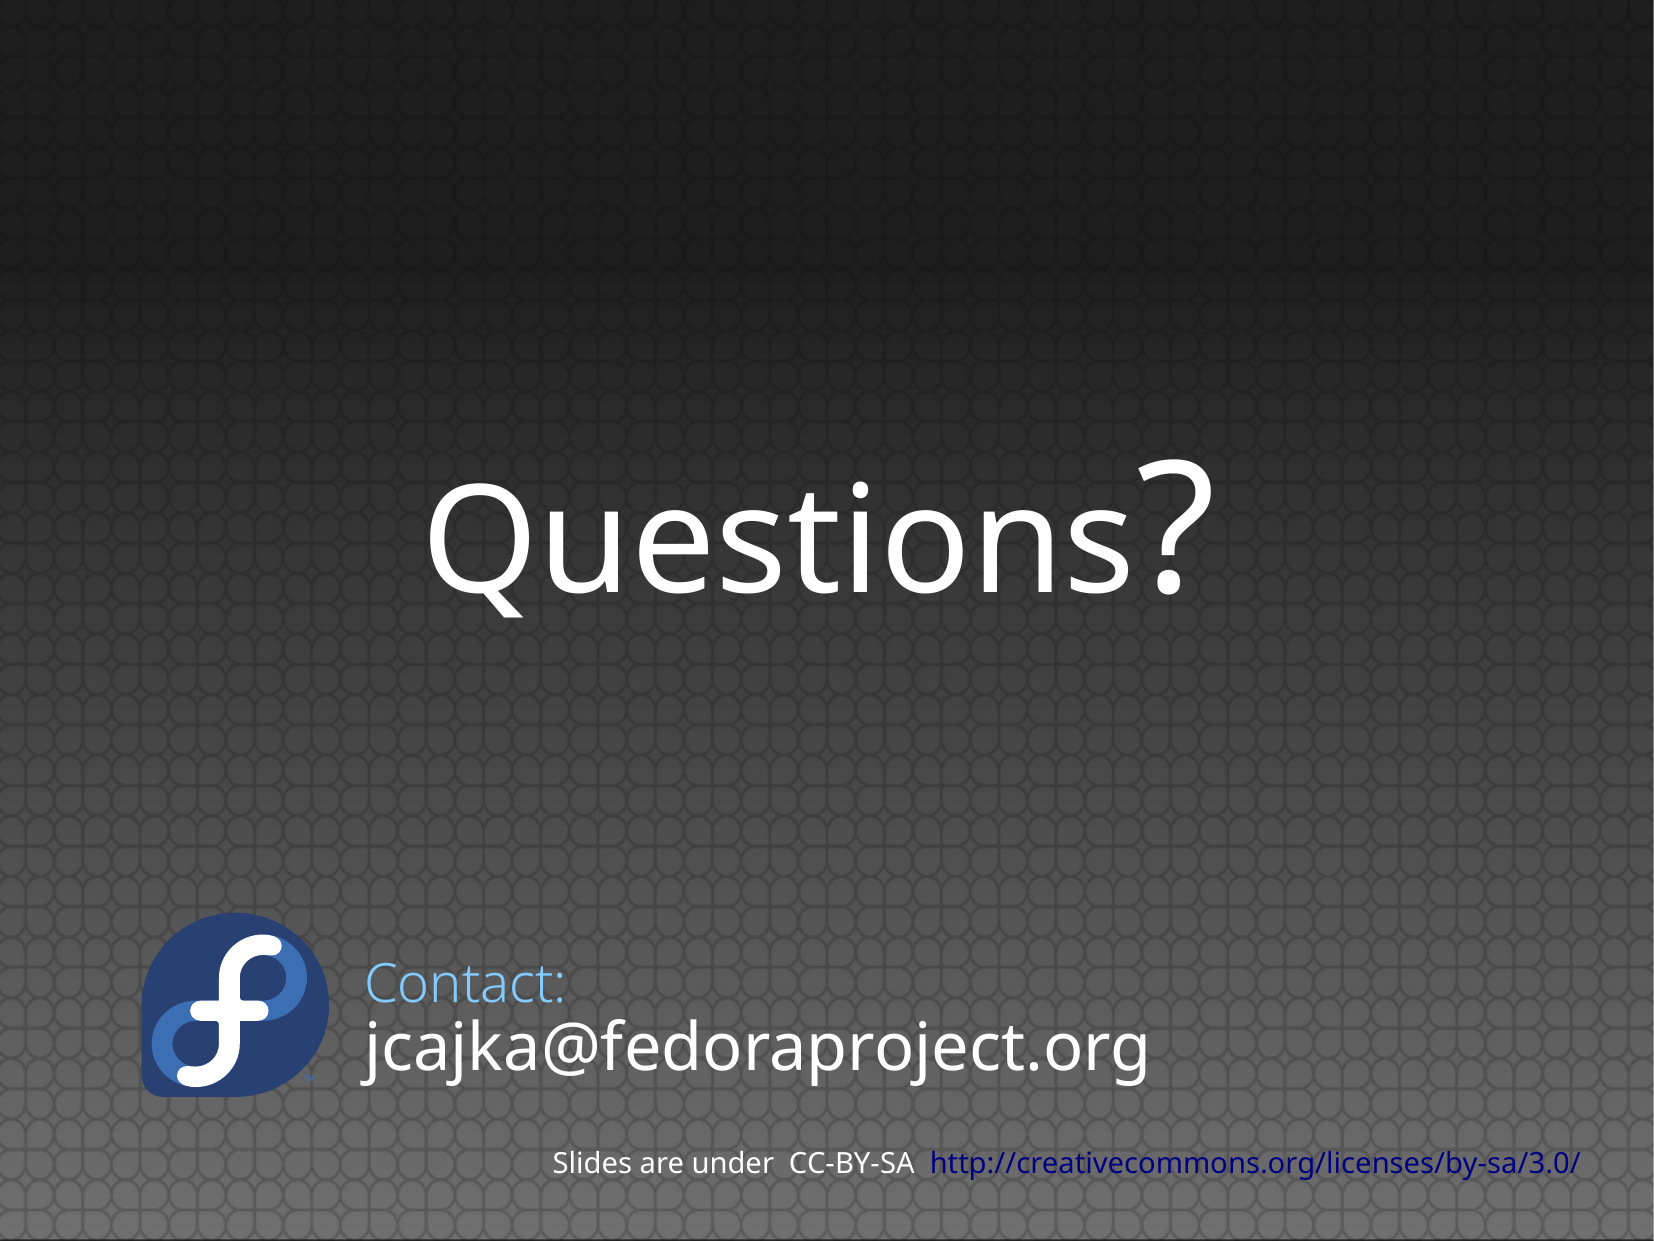

# Questions?
Contact:
jcajka@fedoraproject.org
Slides are under CC-BY-SA http://creativecommons.org/licenses/by-sa/3.0/